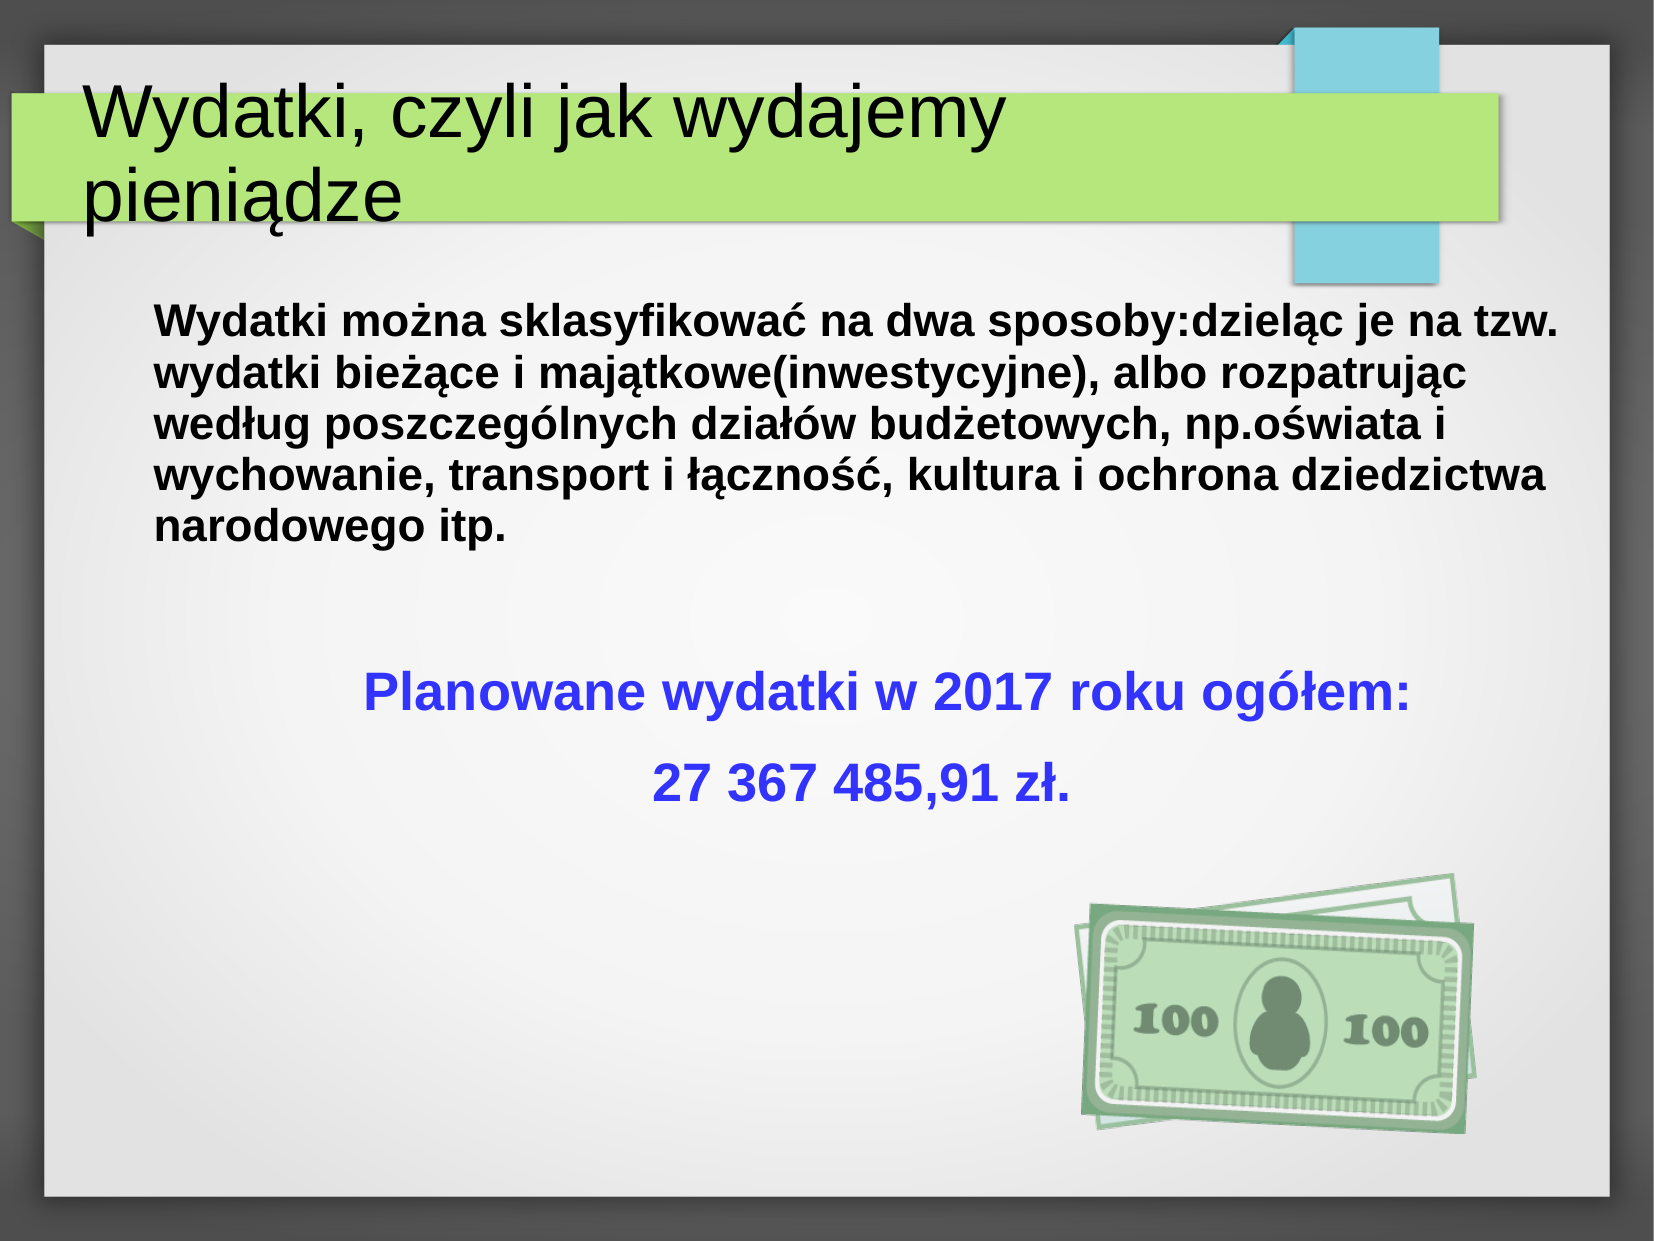

# Wydatki, czyli jak wydajemy pieniądze
Wydatki można sklasyfikować na dwa sposoby:dzieląc je na tzw. wydatki bieżące i majątkowe(inwestycyjne), albo rozpatrując według poszczególnych działów budżetowych, np.oświata i wychowanie, transport i łączność, kultura i ochrona dziedzictwa narodowego itp.
 Planowane wydatki w 2017 roku ogółem:
27 367 485,91 zł.